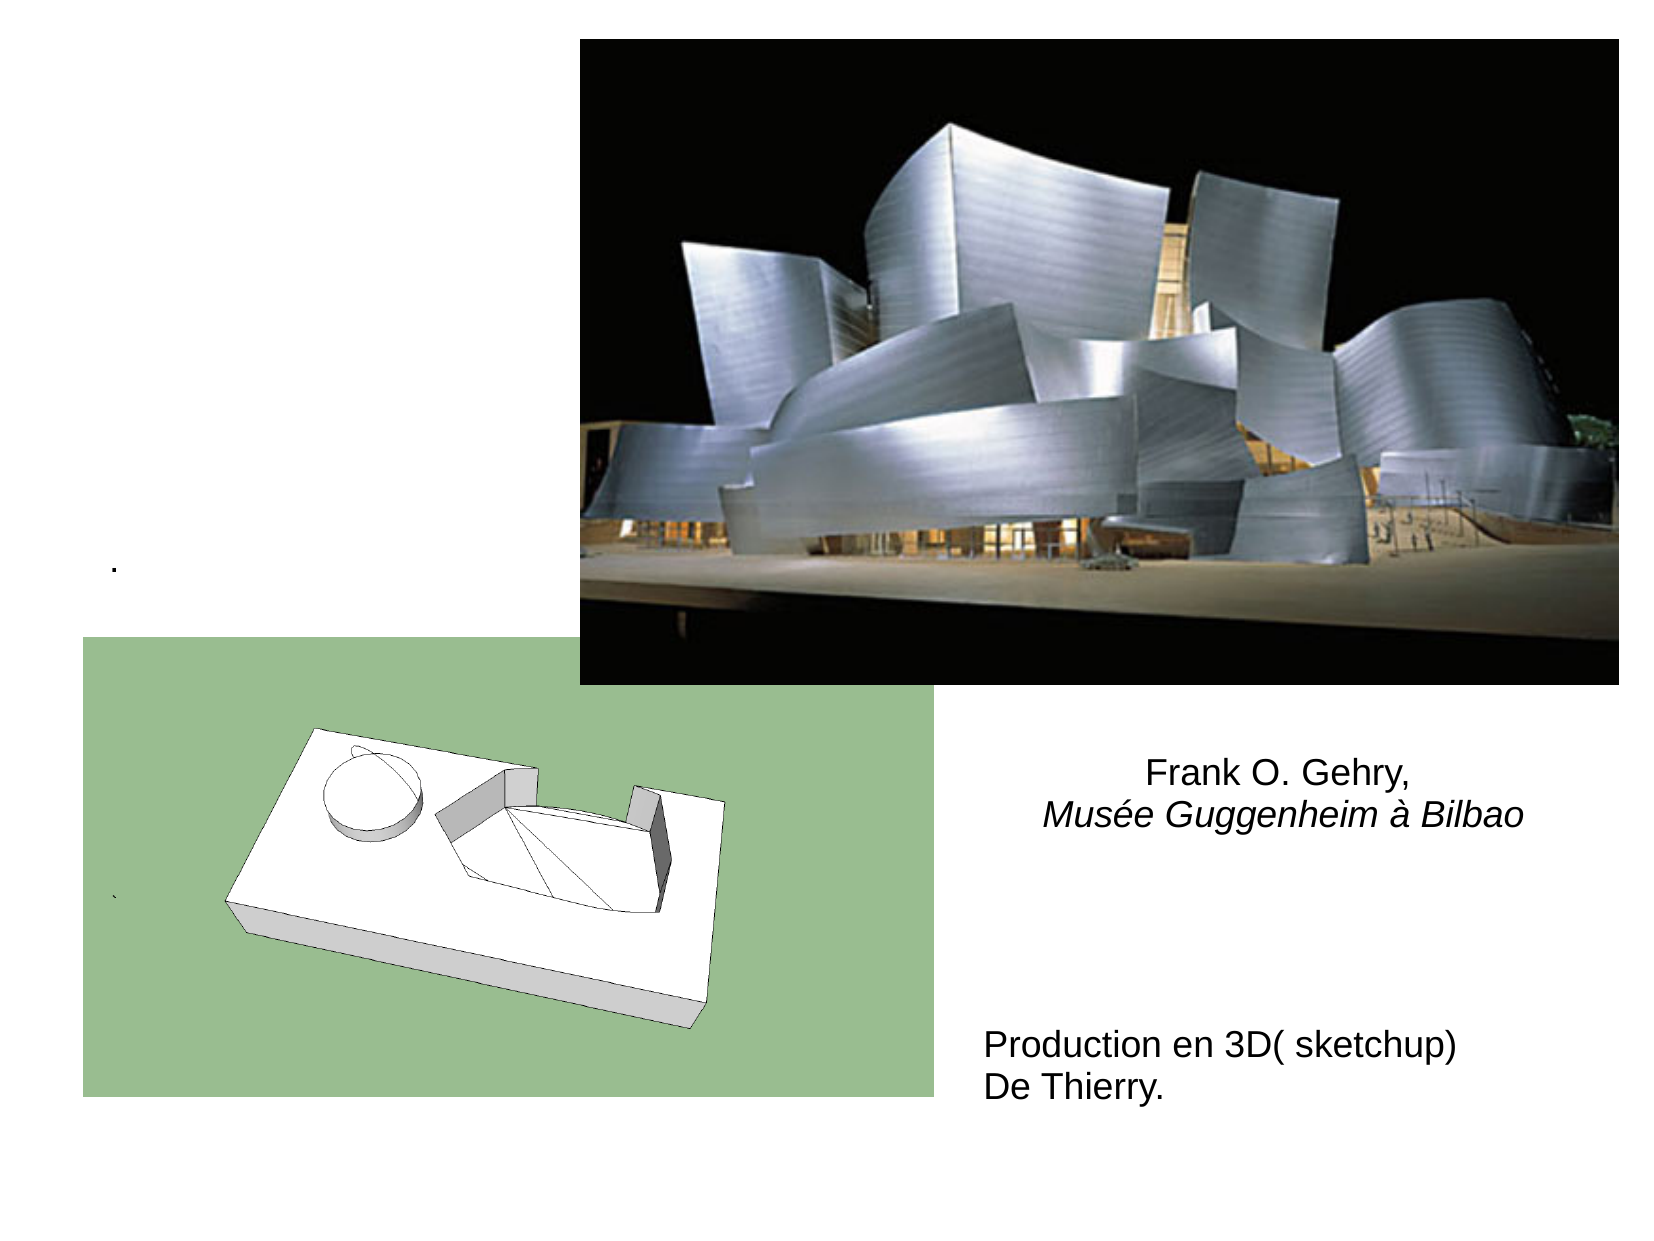

#
.
Frank O. Gehry,
Musée Guggenheim à Bilbao
Production en 3D( sketchup)
De Thierry.